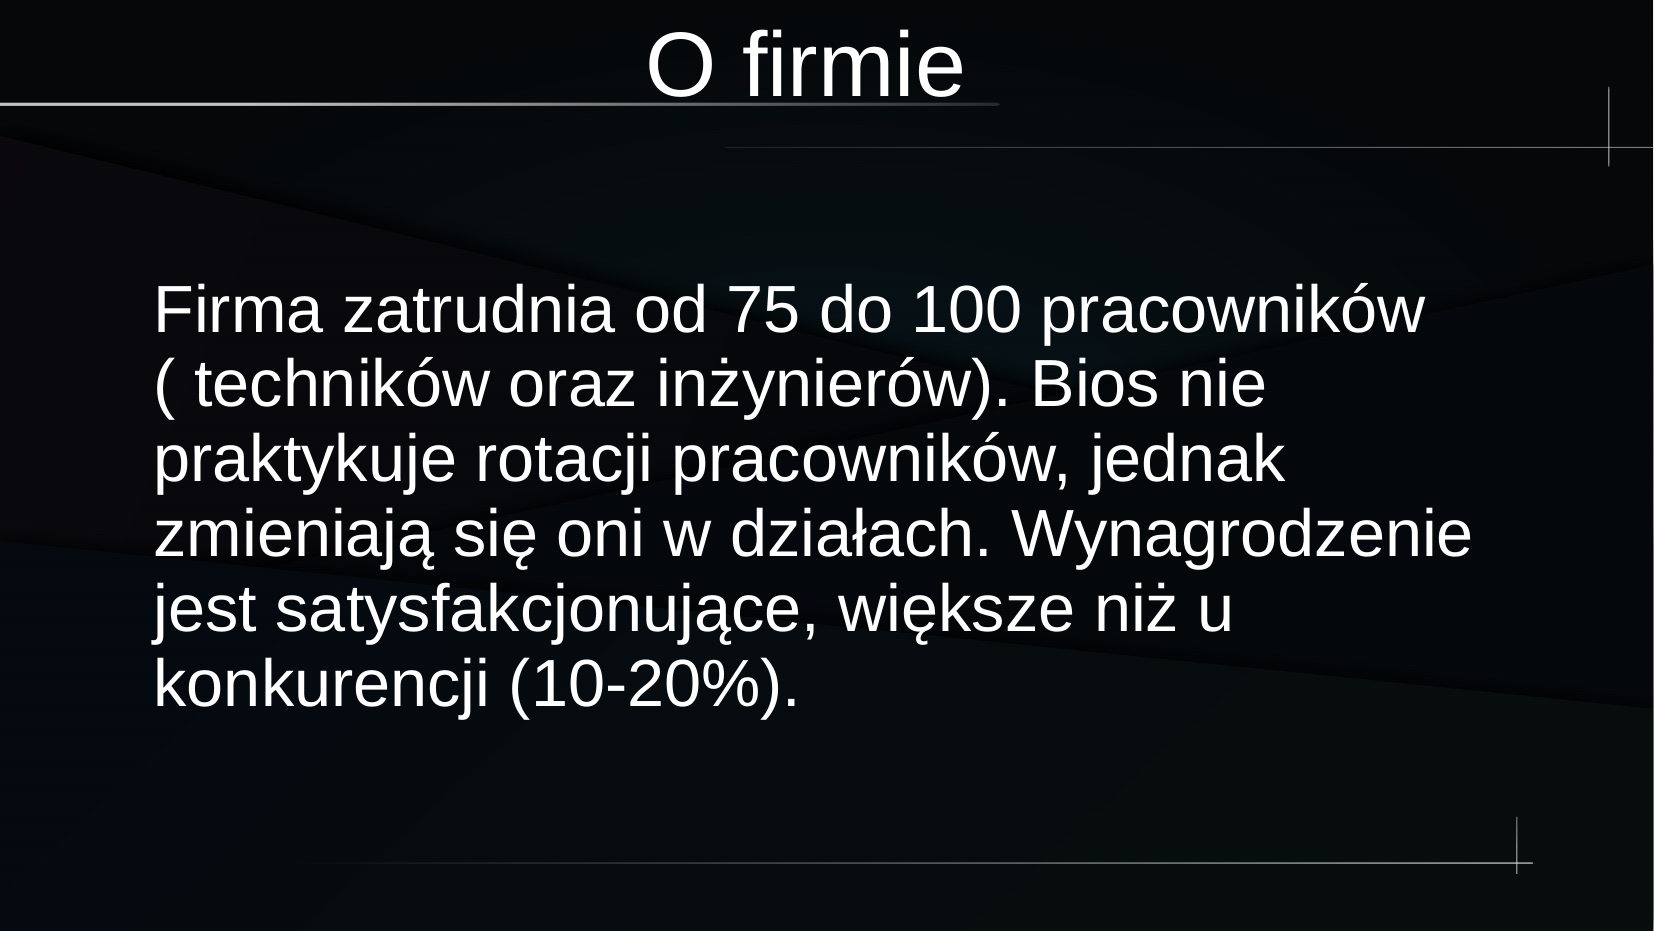

# O firmie
Firma zatrudnia od 75 do 100 pracowników ( techników oraz inżynierów). Bios nie praktykuje rotacji pracowników, jednak zmieniają się oni w działach. Wynagrodzenie jest satysfakcjonujące, większe niż u konkurencji (10-20%).